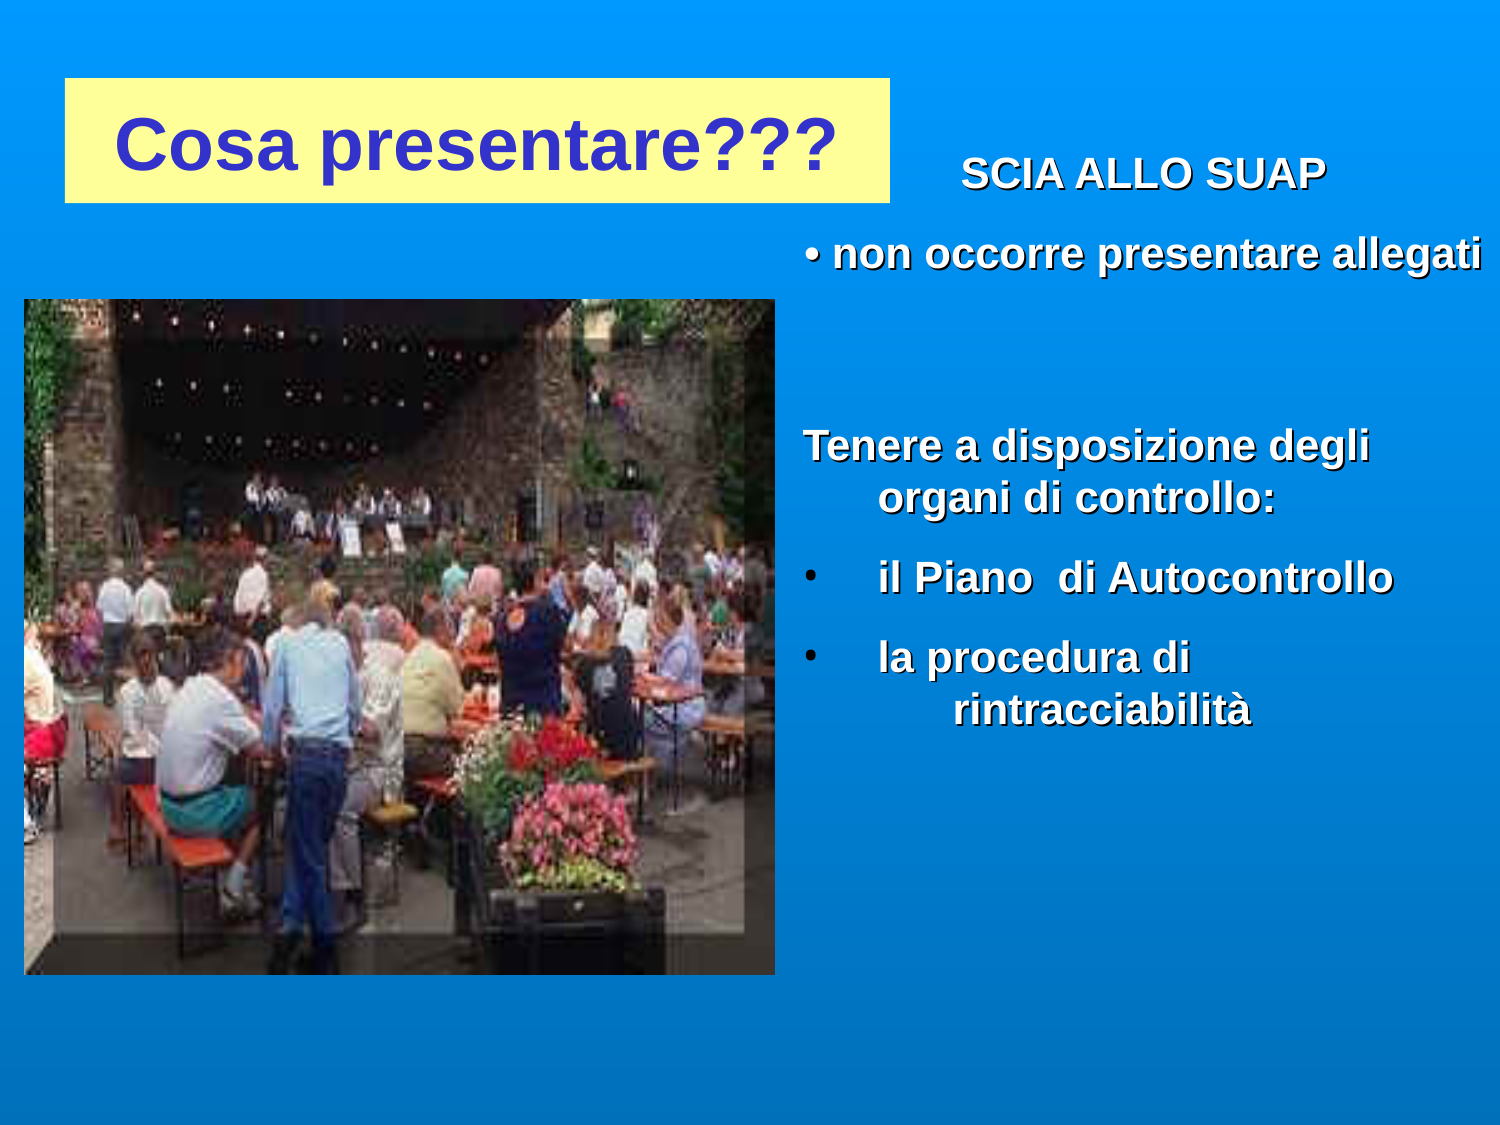

# Cosa presentare???
SCIA ALLO SUAP
• non occorre presentare allegati
Tenere a disposizione degli organi di controllo:
il Piano di Autocontrollo
la procedura di rintracciabilità